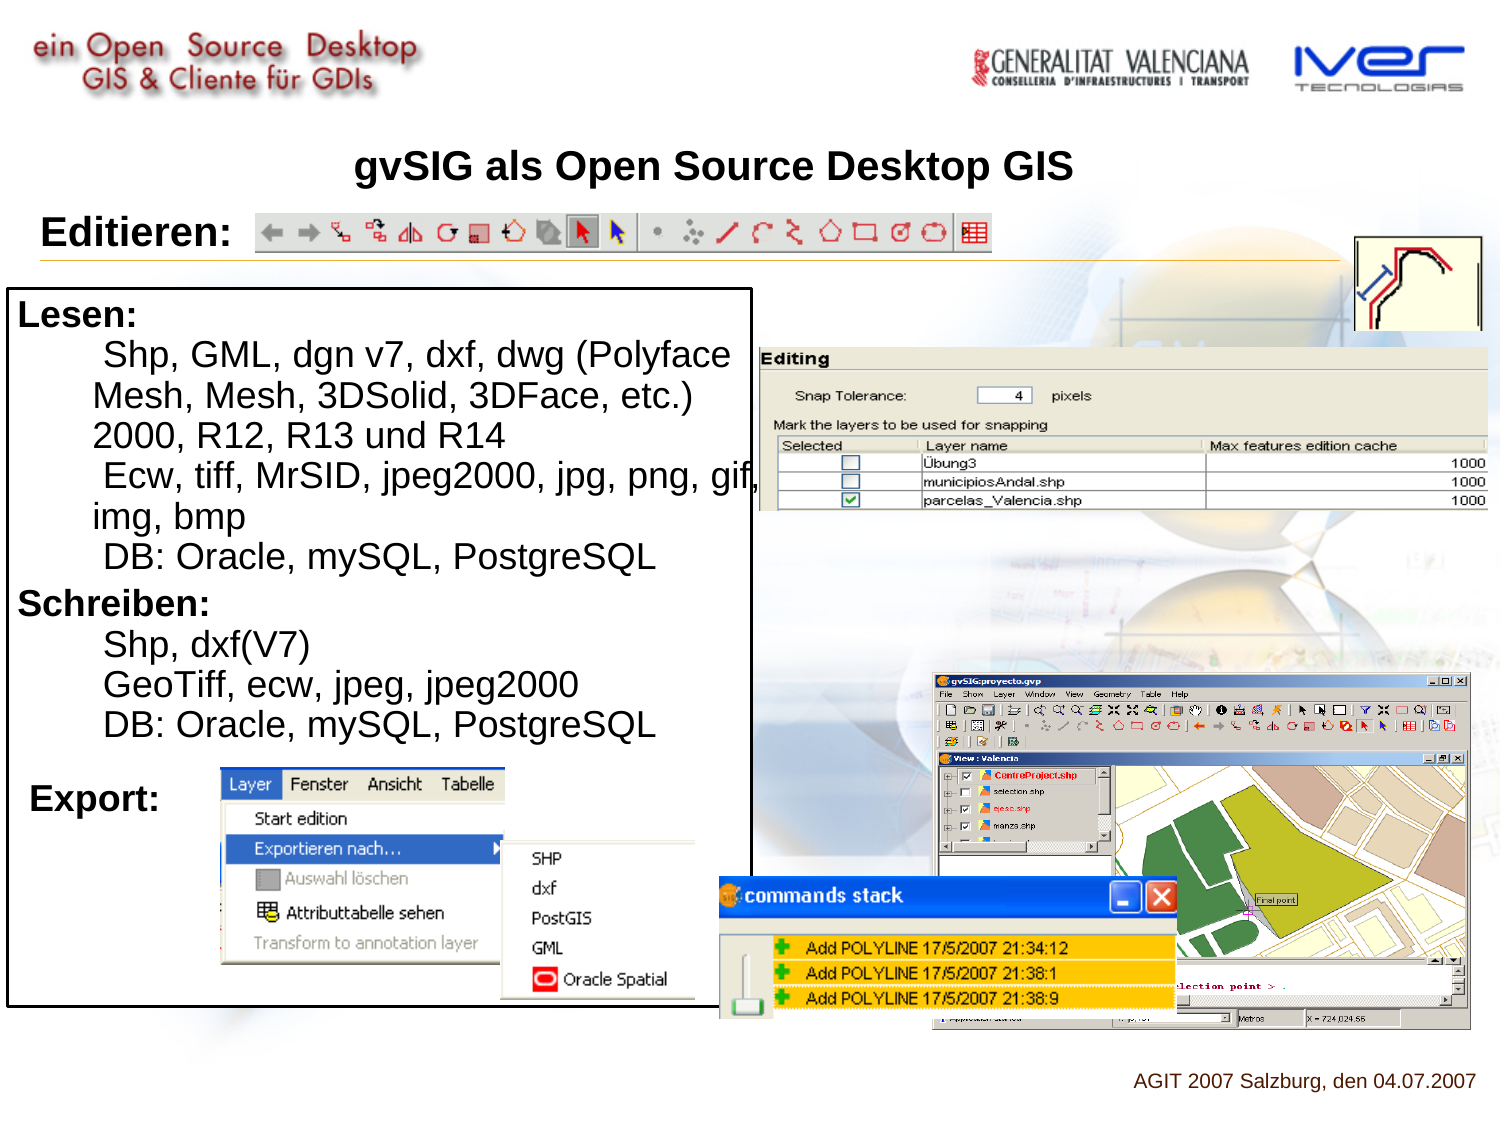

gvSIG als Open Source Desktop GIS
Editieren:
Lesen:
 Shp, GML, dgn v7, dxf, dwg (Polyface Mesh, Mesh, 3DSolid, 3DFace, etc.) 2000, R12, R13 und R14
 Ecw, tiff, MrSID, jpeg2000, jpg, png, gif, img, bmp
 DB: Oracle, mySQL, PostgreSQL
Schreiben:
 Shp, dxf(V7)
 GeoTiff, ecw, jpeg, jpeg2000
 DB: Oracle, mySQL, PostgreSQL
Export:
AGIT 2007 Salzburg, den 04.07.2007